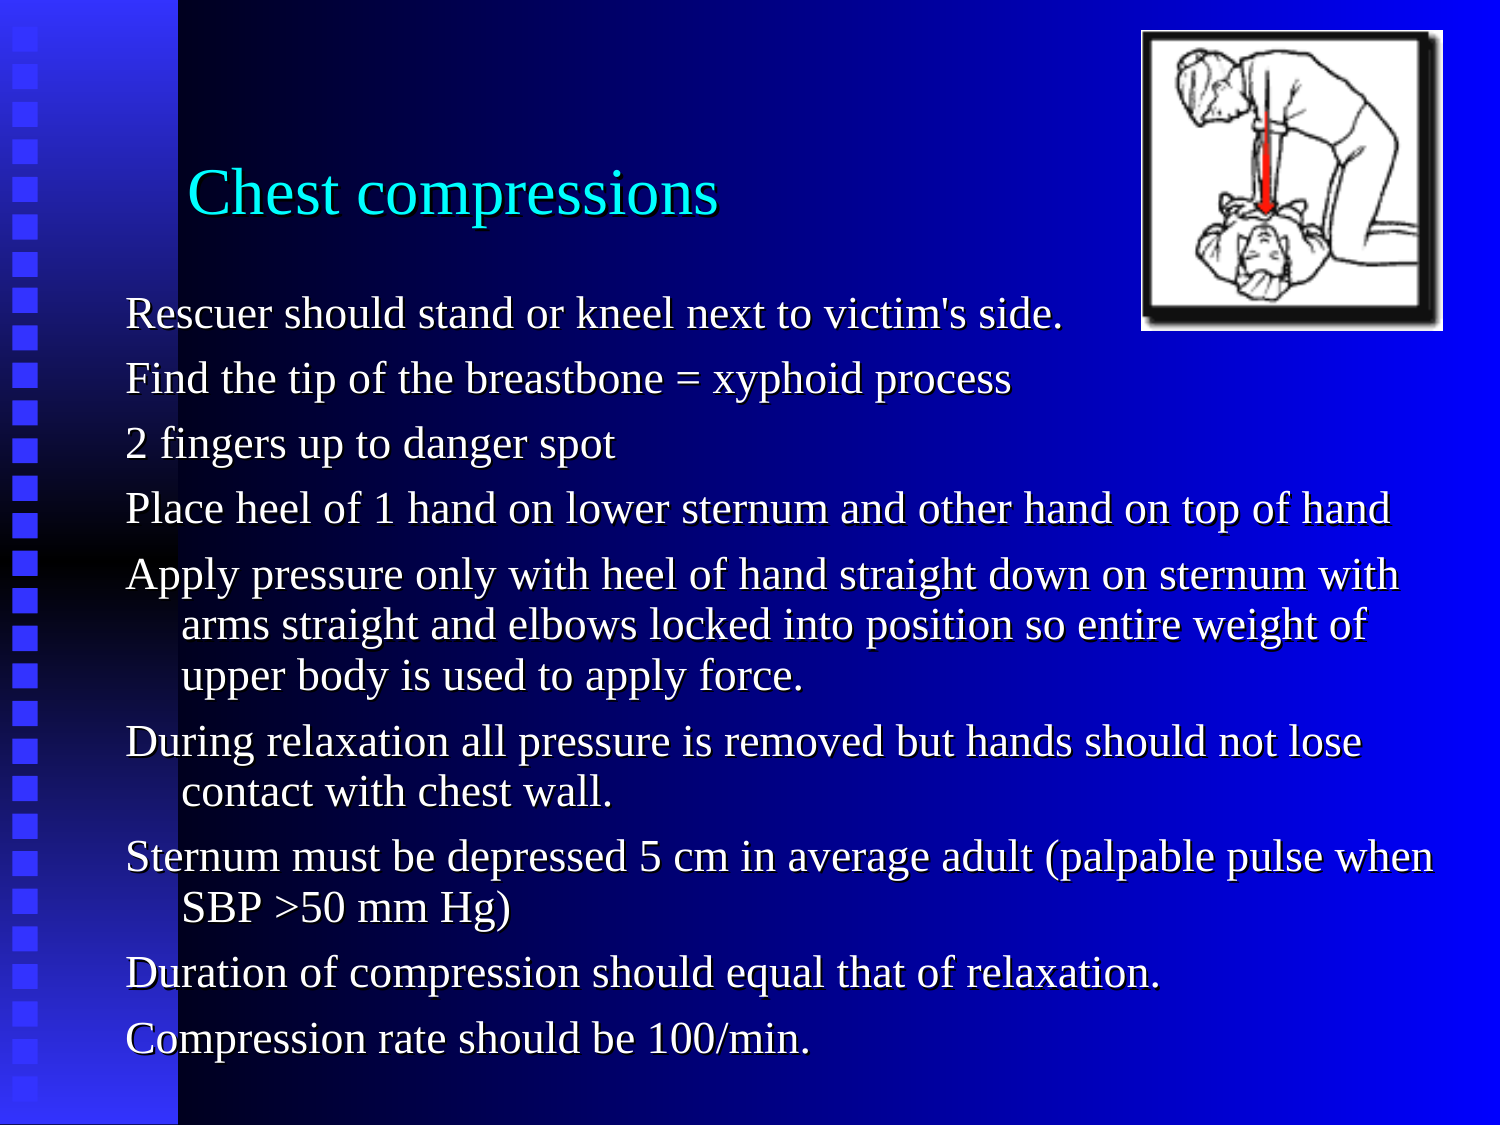

# Chest compressions
Rescuer should stand or kneel next to victim's side.
Find the tip of the breastbone = xyphoid process
2 fingers up to danger spot
Place heel of 1 hand on lower sternum and other hand on top of hand
Apply pressure only with heel of hand straight down on sternum with arms straight and elbows locked into position so entire weight of upper body is used to apply force.
During relaxation all pressure is removed but hands should not lose contact with chest wall.
Sternum must be depressed 5 cm in average adult (palpable pulse when SBP >50 mm Hg)
Duration of compression should equal that of relaxation.
Compression rate should be 100/min.